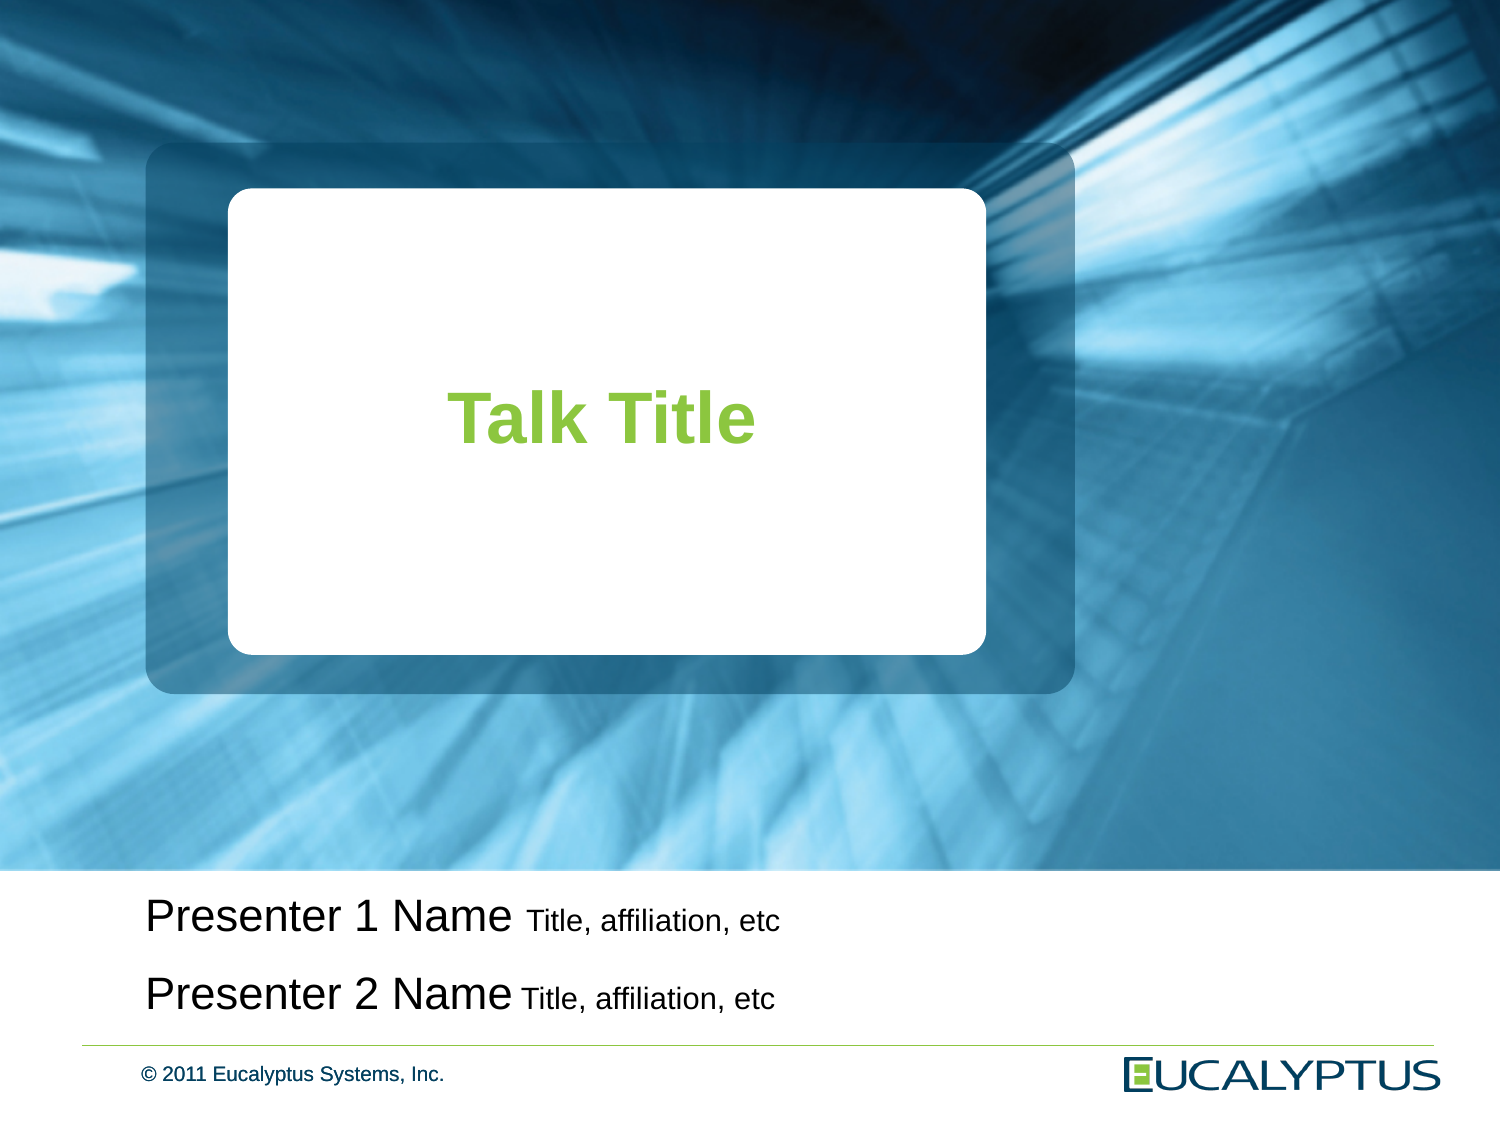

# Talk Title
Presenter 1 Name Title, affiliation, etc
Presenter 2 Name Title, affiliation, etc